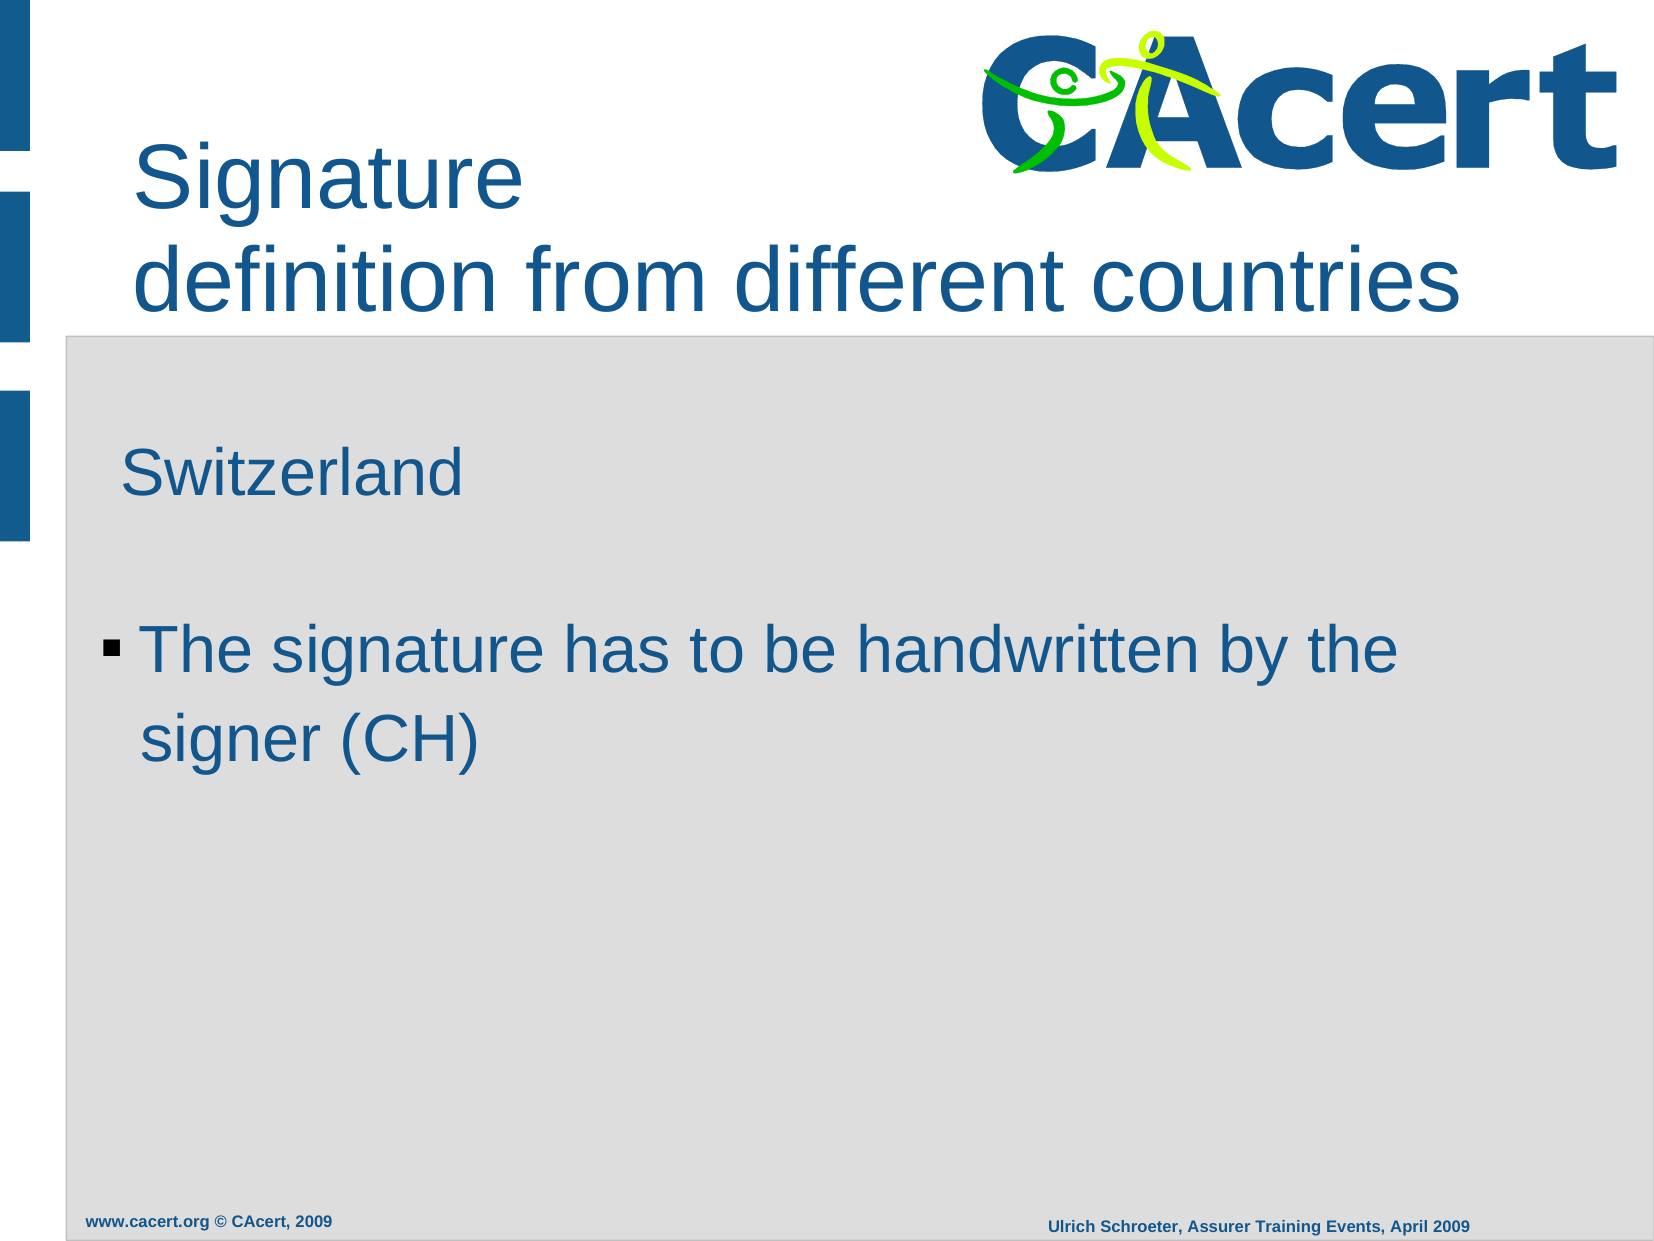

Signature
definition from different countries
Switzerland
 The signature has to be handwritten by the
 signer (CH)